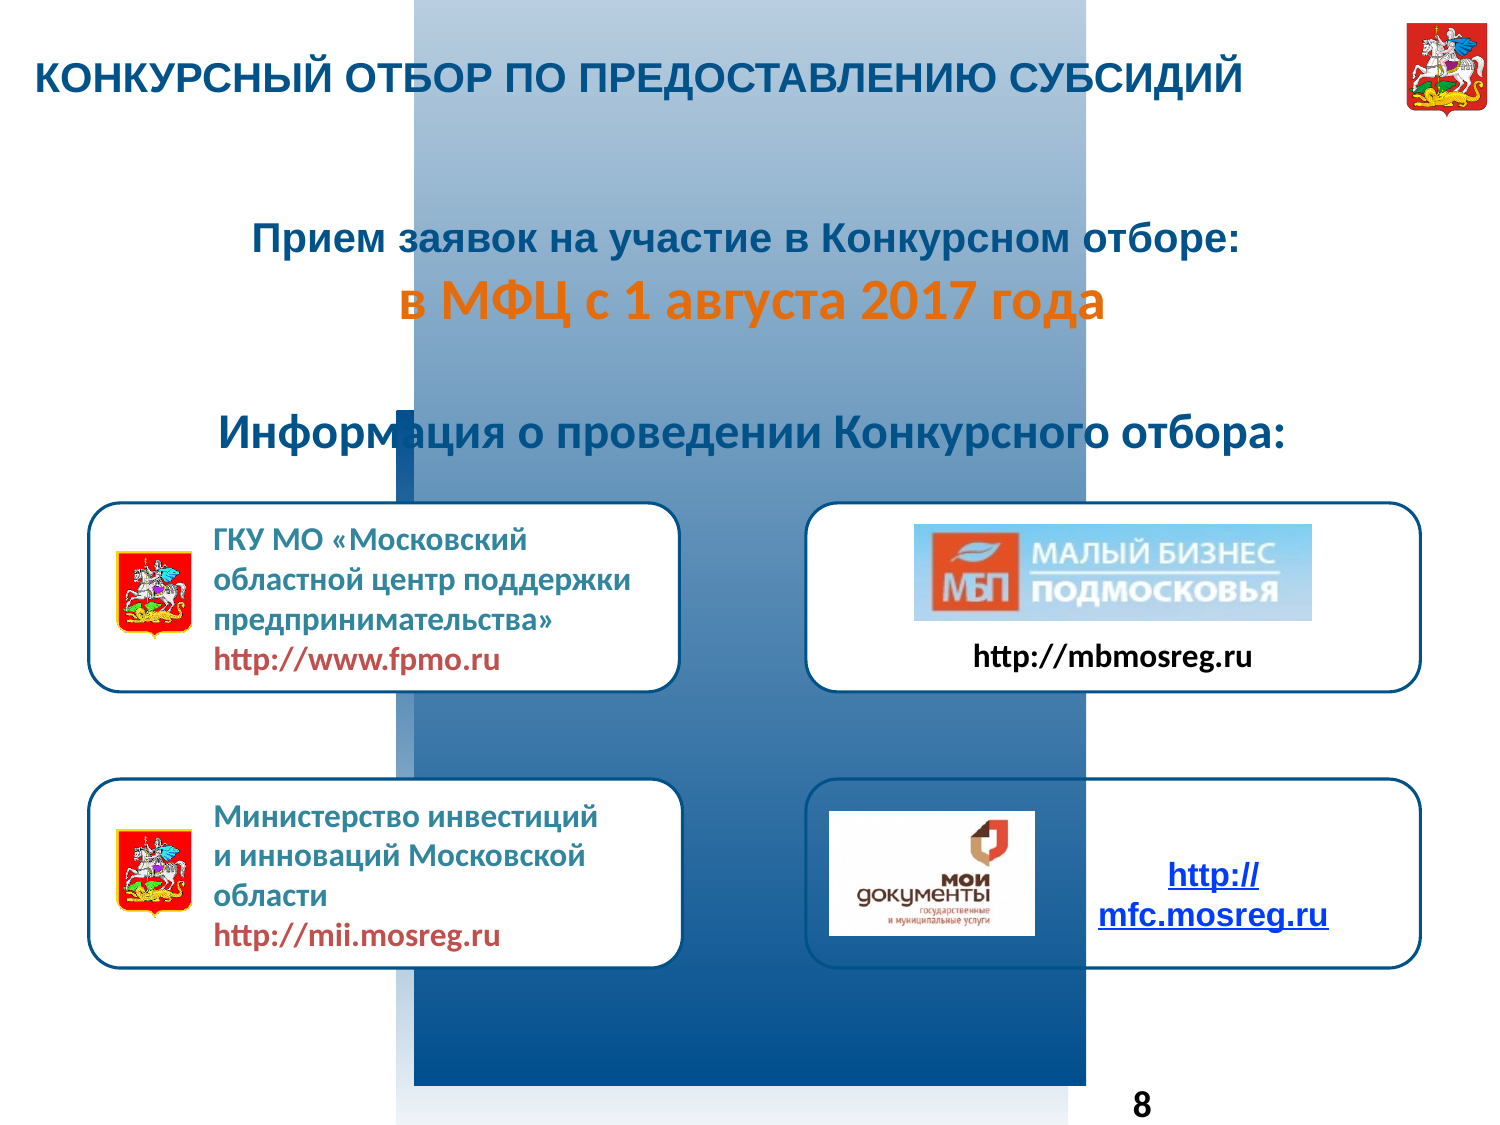

# КОНКУРСНЫЙ ОТБОР ПО ПРЕДОСТАВЛЕНИЮ СУБСИДИЙ
Прием заявок на участие в Конкурсном отборе:
в МФЦ с 1 августа 2017 года
Информация о проведении Конкурсного отбора:
ГКУ МО «Московский областной центр поддержки предпринимательства»
http://www.fpmo.ru
http://mbmosreg.ru
Министерство инвестиций
и инноваций Московской области
http://mii.mosreg.ru
http://mfc.mosreg.ru